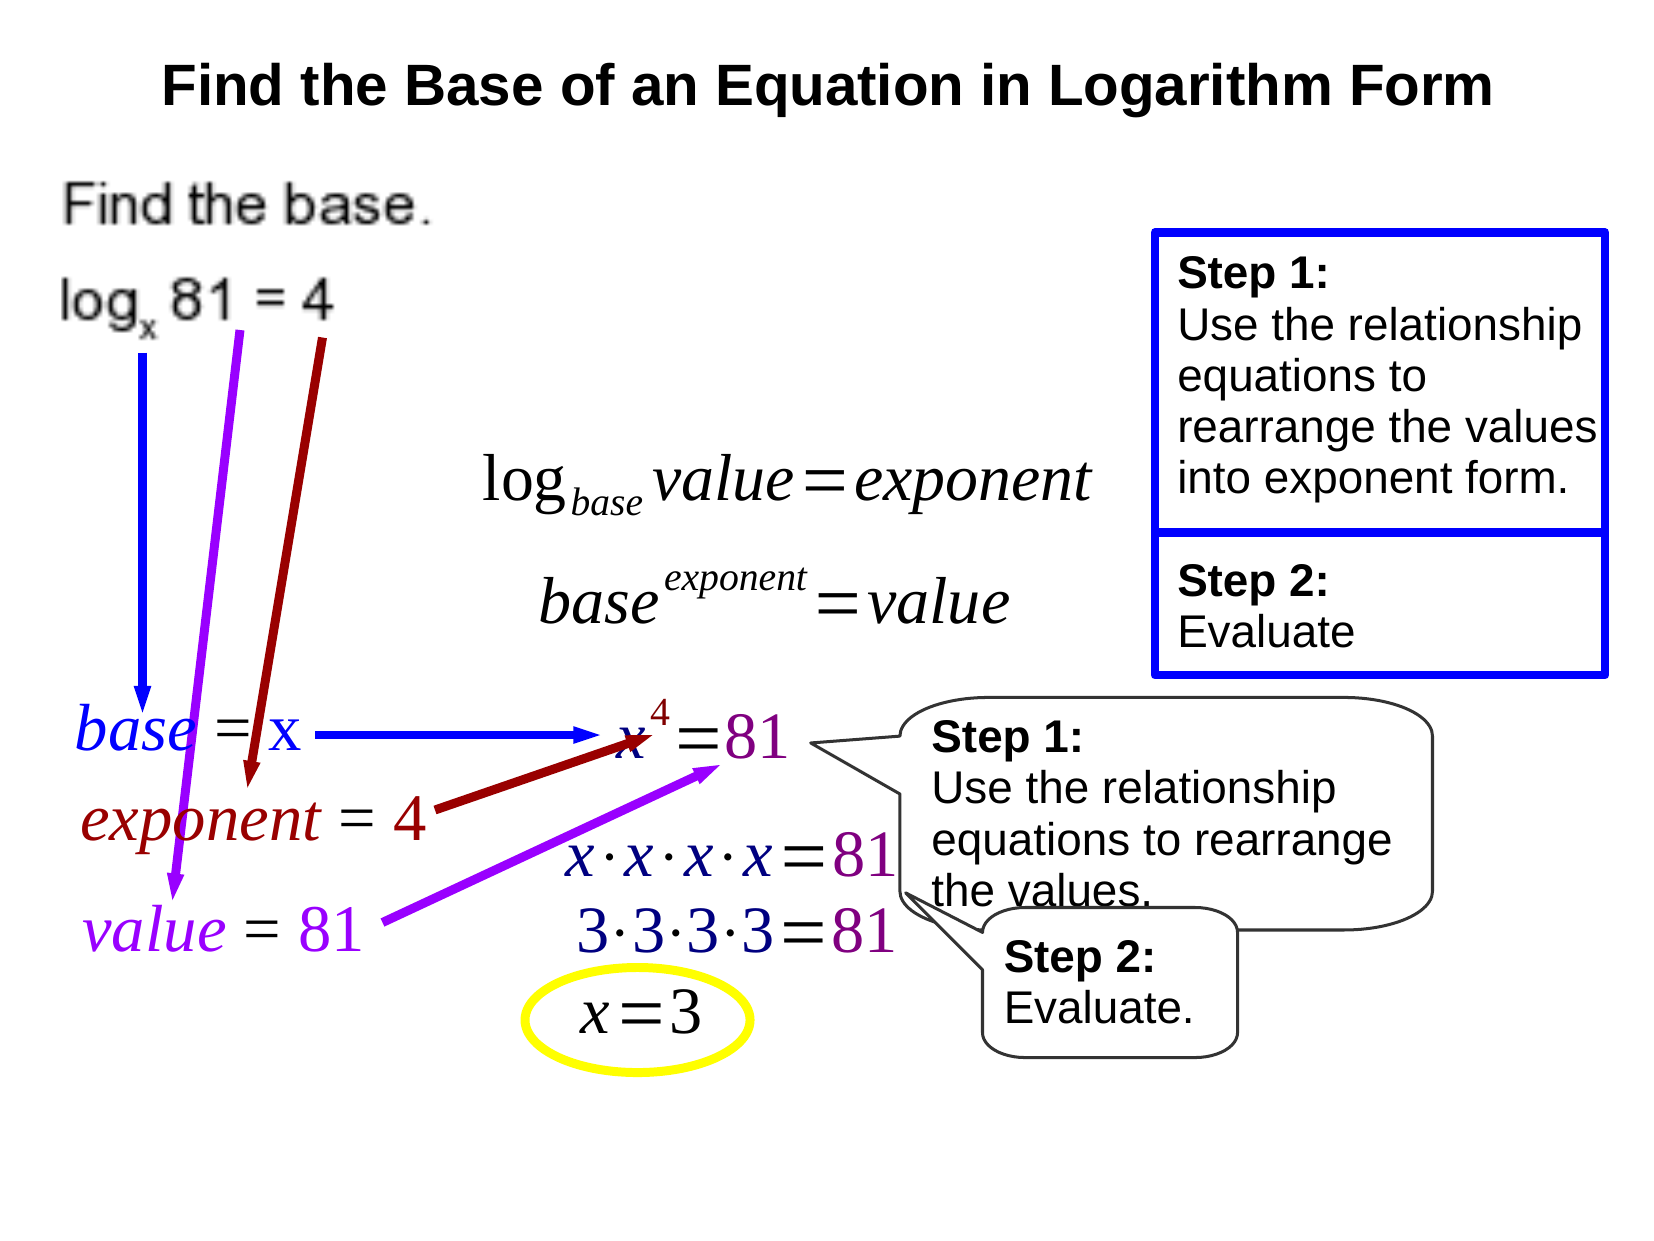

Find the Base of an Equation in Logarithm Form
Step 1:
Use the relationship equations to rearrange the values into exponent form.
Step 2:
Evaluate
base = x
Step 1:
Use the relationship
equations to rearrange
the values.
exponent = 4
value = 81
Step 2:
Evaluate.